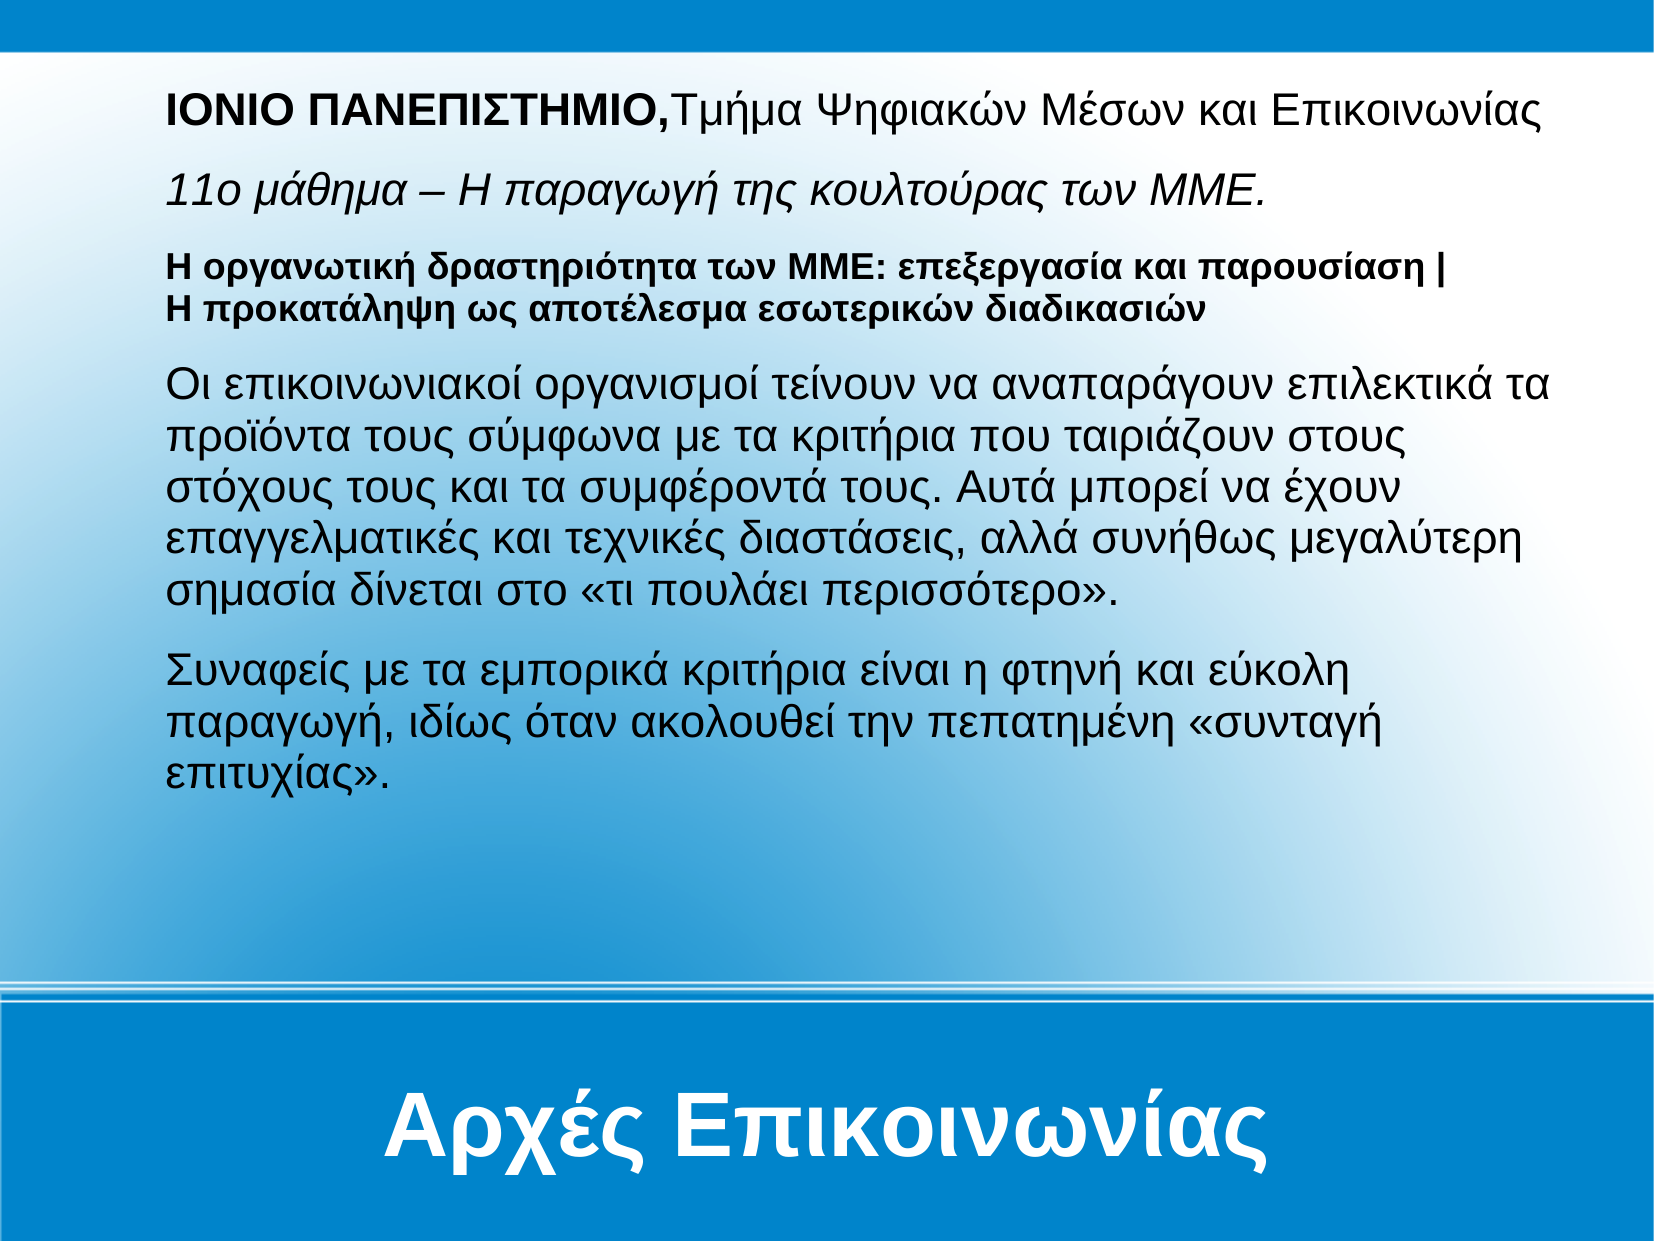

ΙΟΝΙΟ ΠΑΝΕΠΙΣΤΗΜΙΟ,Τμήμα Ψηφιακών Μέσων και Επικοινωνίας
11ο μάθημα – Η παραγωγή της κουλτούρας των ΜΜΕ.
Η οργανωτική δραστηριότητα των ΜΜΕ: επεξεργασία και παρουσίαση |
Η προκατάληψη ως αποτέλεσμα εσωτερικών διαδικασιών
Οι επικοινωνιακοί οργανισμοί τείνουν να αναπαράγουν επιλεκτικά τα προϊόντα τους σύμφωνα με τα κριτήρια που ταιριάζουν στους στόχους τους και τα συμφέροντά τους. Αυτά μπορεί να έχουν επαγγελματικές και τεχνικές διαστάσεις, αλλά συνήθως μεγαλύτερη σημασία δίνεται στο «τι πουλάει περισσότερο».
Συναφείς με τα εμπορικά κριτήρια είναι η φτηνή και εύκολη παραγωγή, ιδίως όταν ακολουθεί την πεπατημένη «συνταγή επιτυχίας».
# Αρχές Επικοινωνίας